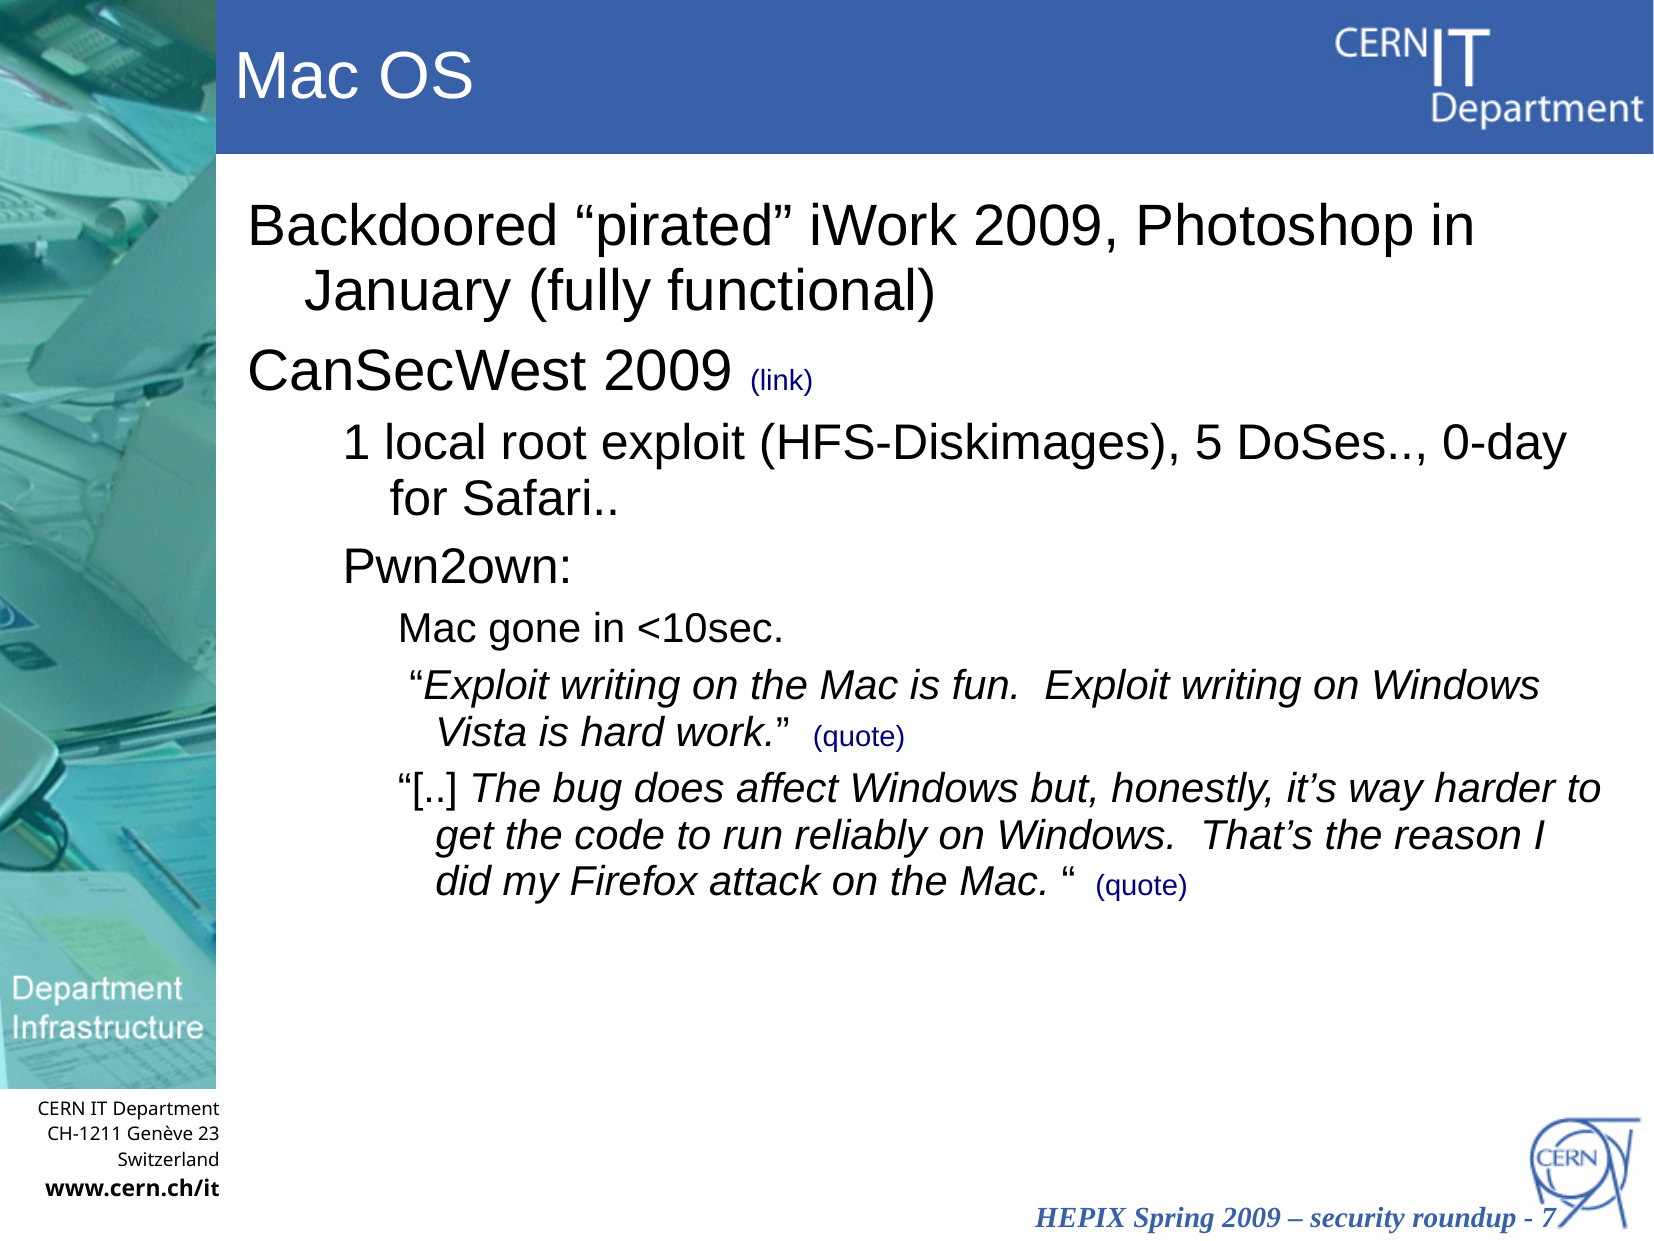

# Mac OS
Backdoored “pirated” iWork 2009, Photoshop in January (fully functional)
CanSecWest 2009 (link)
1 local root exploit (HFS-Diskimages), 5 DoSes.., 0-day for Safari..
Pwn2own:
Mac gone in <10sec.
 “Exploit writing on the Mac is fun. Exploit writing on Windows Vista is hard work.” (quote)
“[..] The bug does affect Windows but, honestly, it’s way harder to get the code to run reliably on Windows. That’s the reason I did my Firefox attack on the Mac. “ (quote)